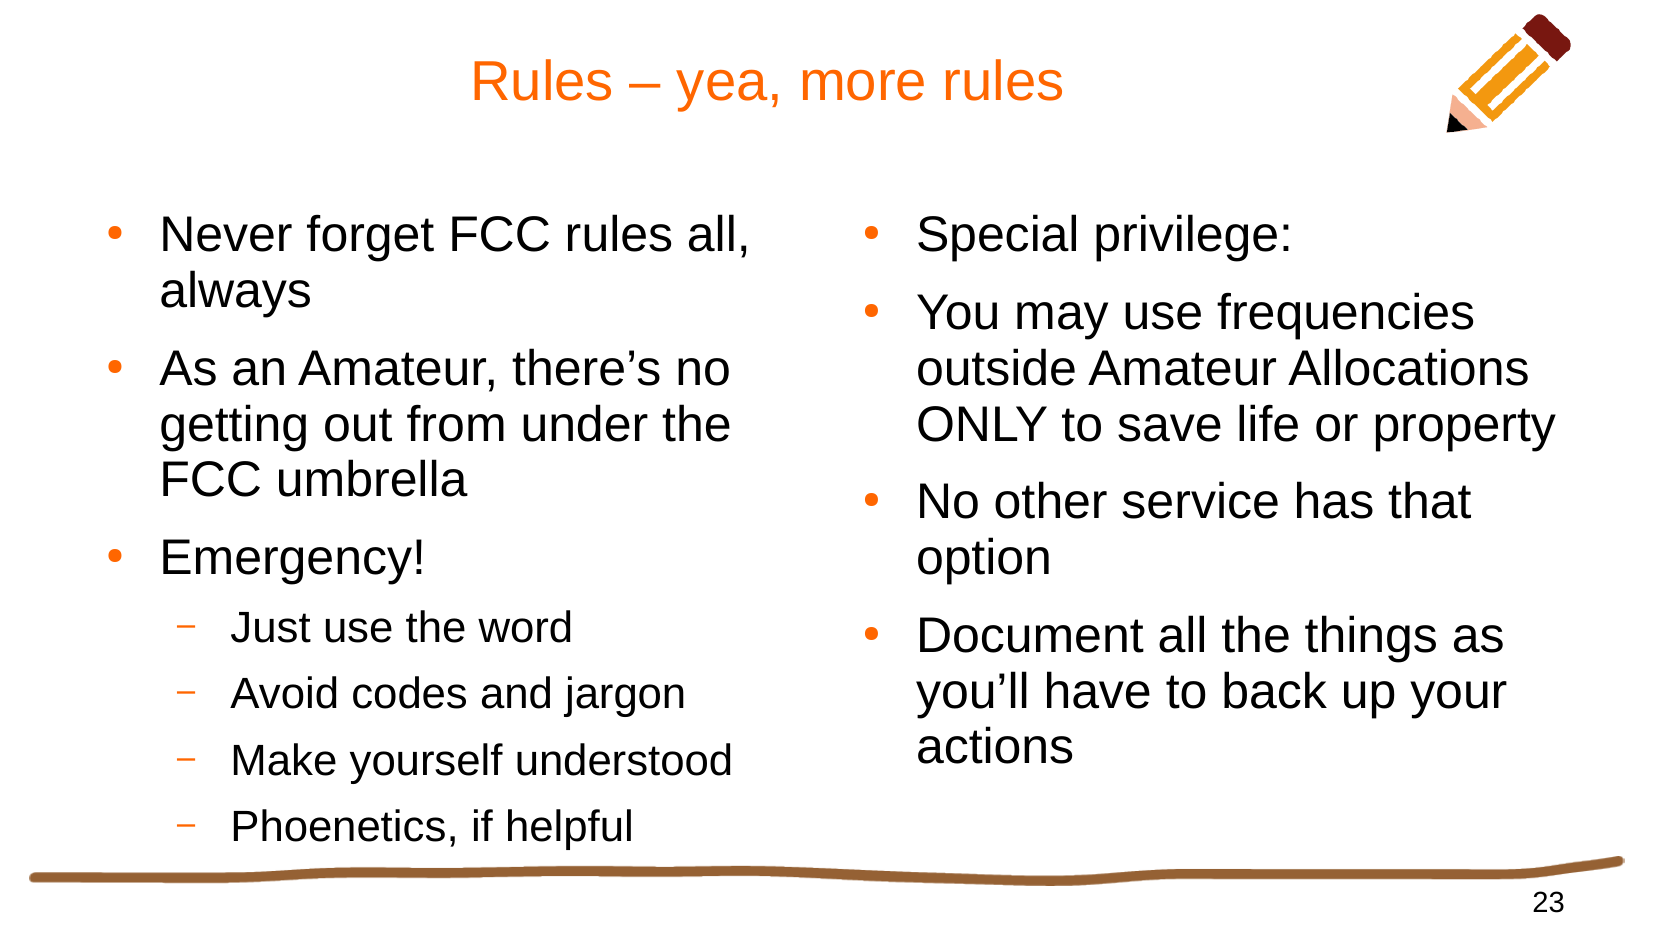

# Rules – yea, more rules
Never forget FCC rules all, always
As an Amateur, there’s no getting out from under the FCC umbrella
Emergency!
Just use the word
Avoid codes and jargon
Make yourself understood
Phoenetics, if helpful
Special privilege:
You may use frequencies outside Amateur Allocations ONLY to save life or property
No other service has that option
Document all the things as you’ll have to back up your actions
23